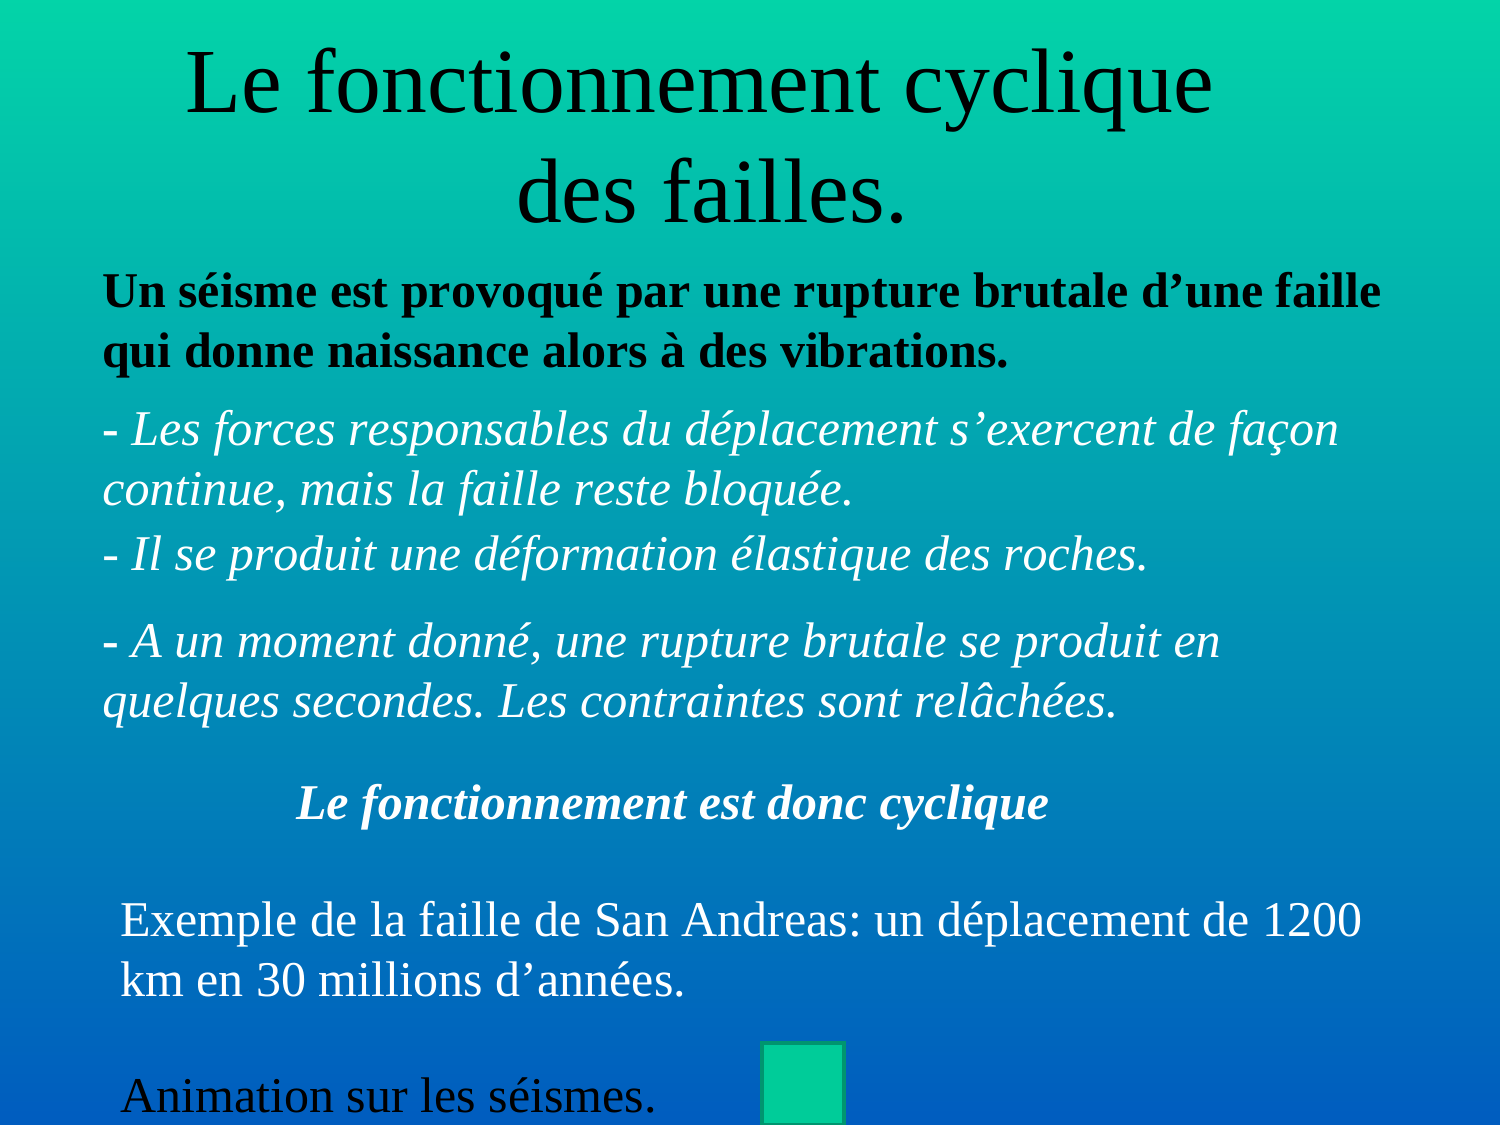

Le fonctionnement cyclique des failles.
Un séisme est provoqué par une rupture brutale d’une faille qui donne naissance alors à des vibrations.
- Les forces responsables du déplacement s’exercent de façon continue, mais la faille reste bloquée.
- Il se produit une déformation élastique des roches.
- A un moment donné, une rupture brutale se produit en quelques secondes. Les contraintes sont relâchées.
Le fonctionnement est donc cyclique
Exemple de la faille de San Andreas: un déplacement de 1200 km en 30 millions d’années.
Animation sur les séismes.